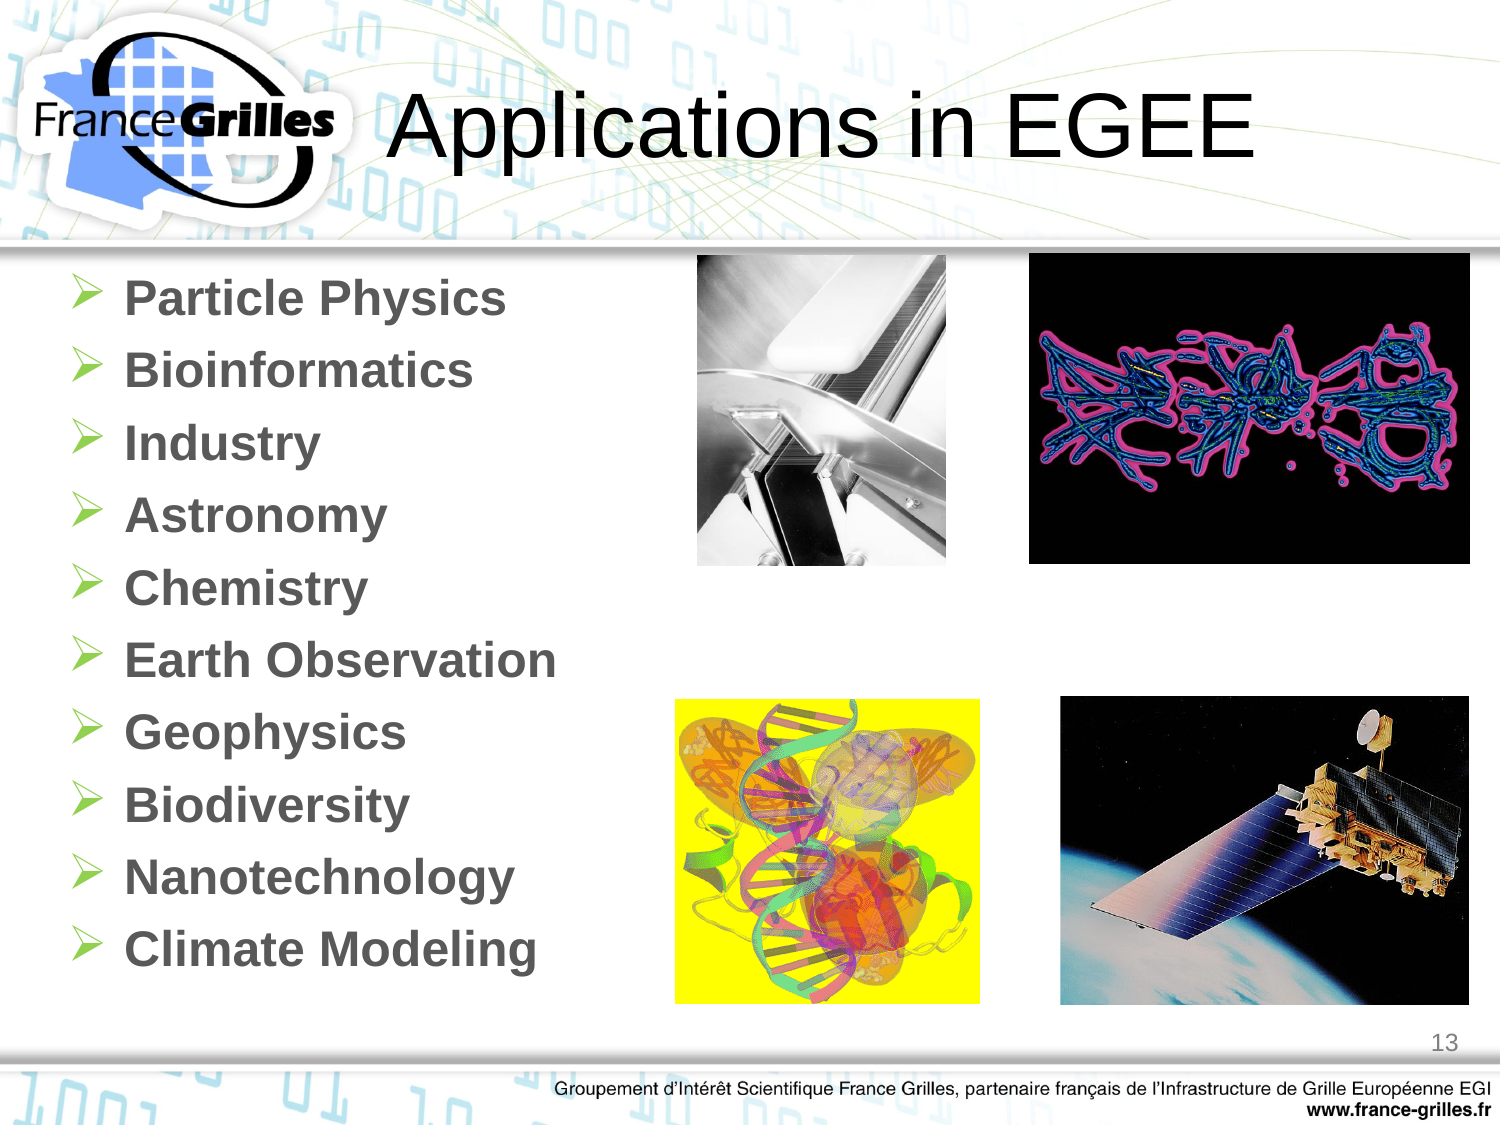

# Applications in EGEE
Particle Physics
Bioinformatics
Industry
Astronomy
Chemistry
Earth Observation
Geophysics
Biodiversity
Nanotechnology
Climate Modeling
13
Introduction aux grilles